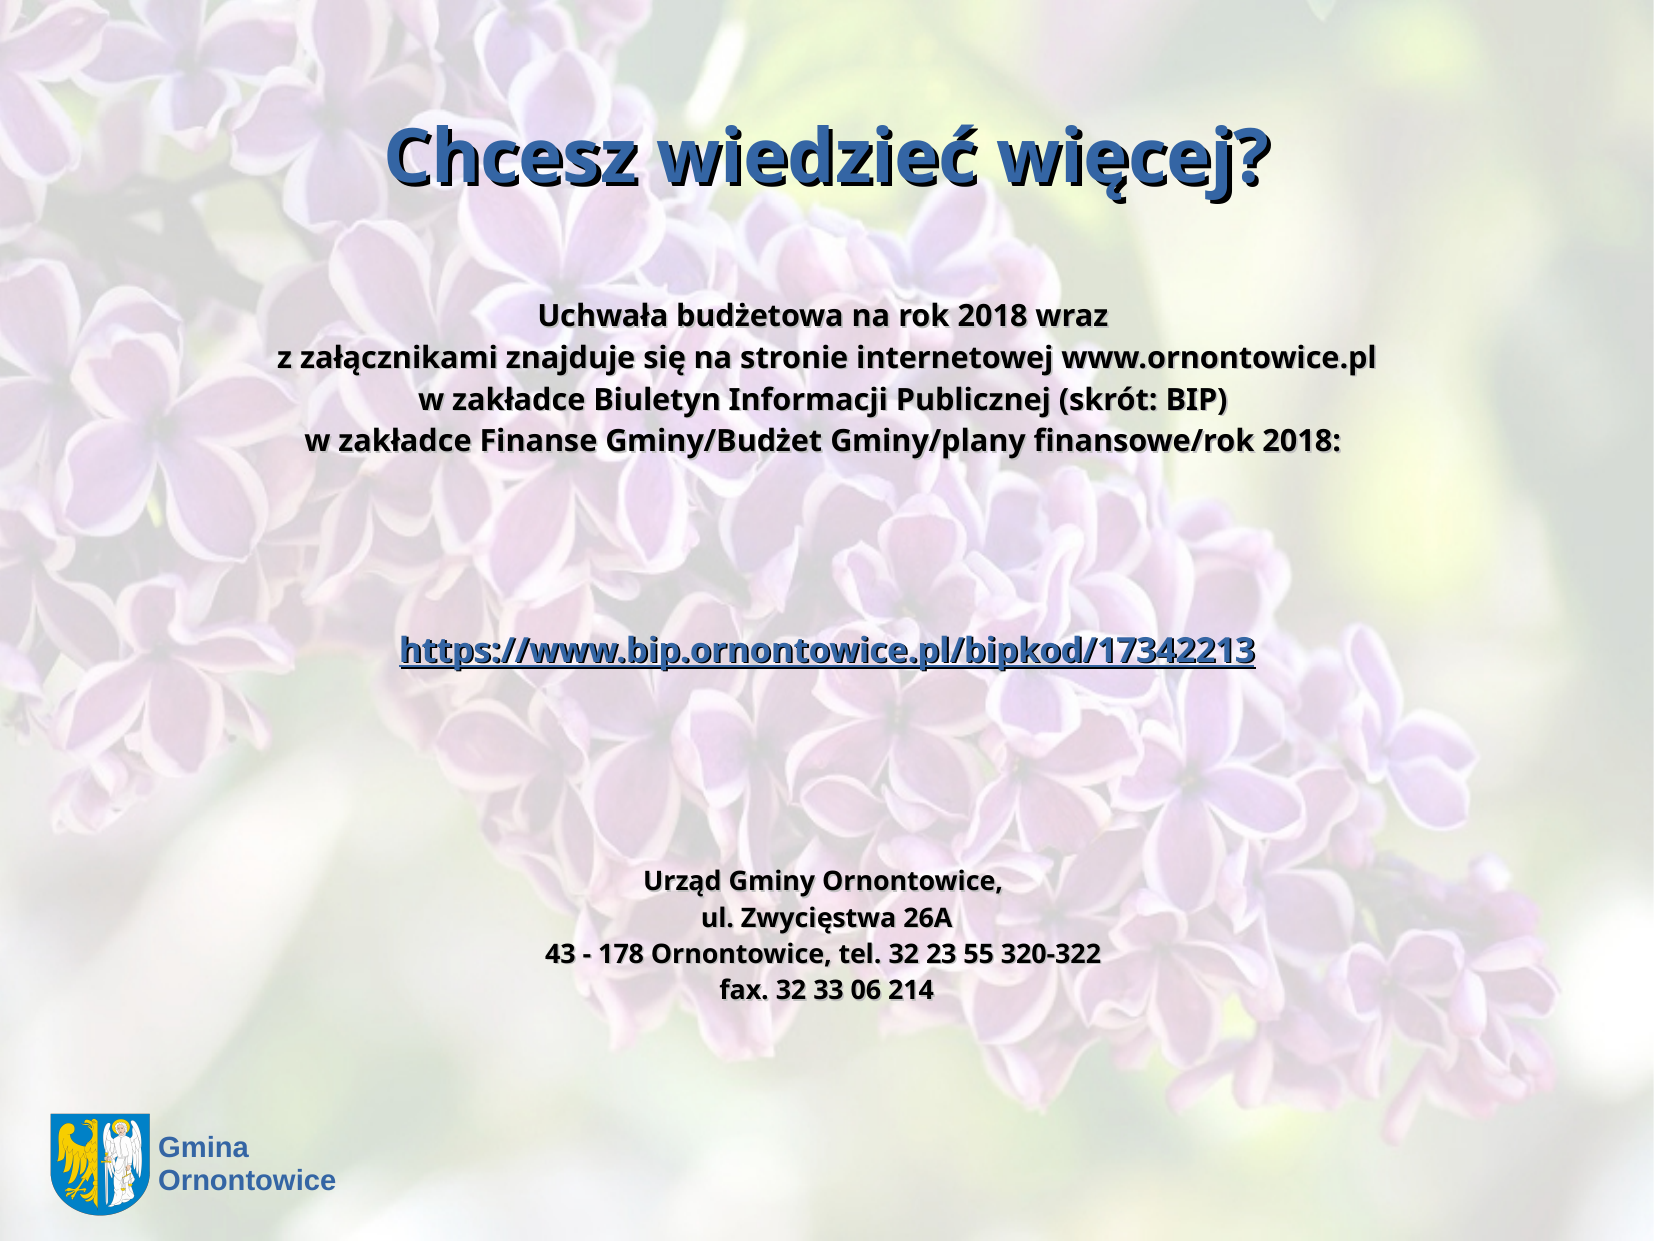

# Chcesz wiedzieć więcej?
Uchwała budżetowa na rok 2018 wraz
z załącznikami znajduje się na stronie internetowej www.ornontowice.pl
w zakładce Biuletyn Informacji Publicznej (skrót: BIP)
w zakładce Finanse Gminy/Budżet Gminy/plany finansowe/rok 2018:
https://www.bip.ornontowice.pl/bipkod/17342213
Urząd Gminy Ornontowice,
ul. Zwycięstwa 26A
43 - 178 Ornontowice, tel. 32 23 55 320-322
fax. 32 33 06 214